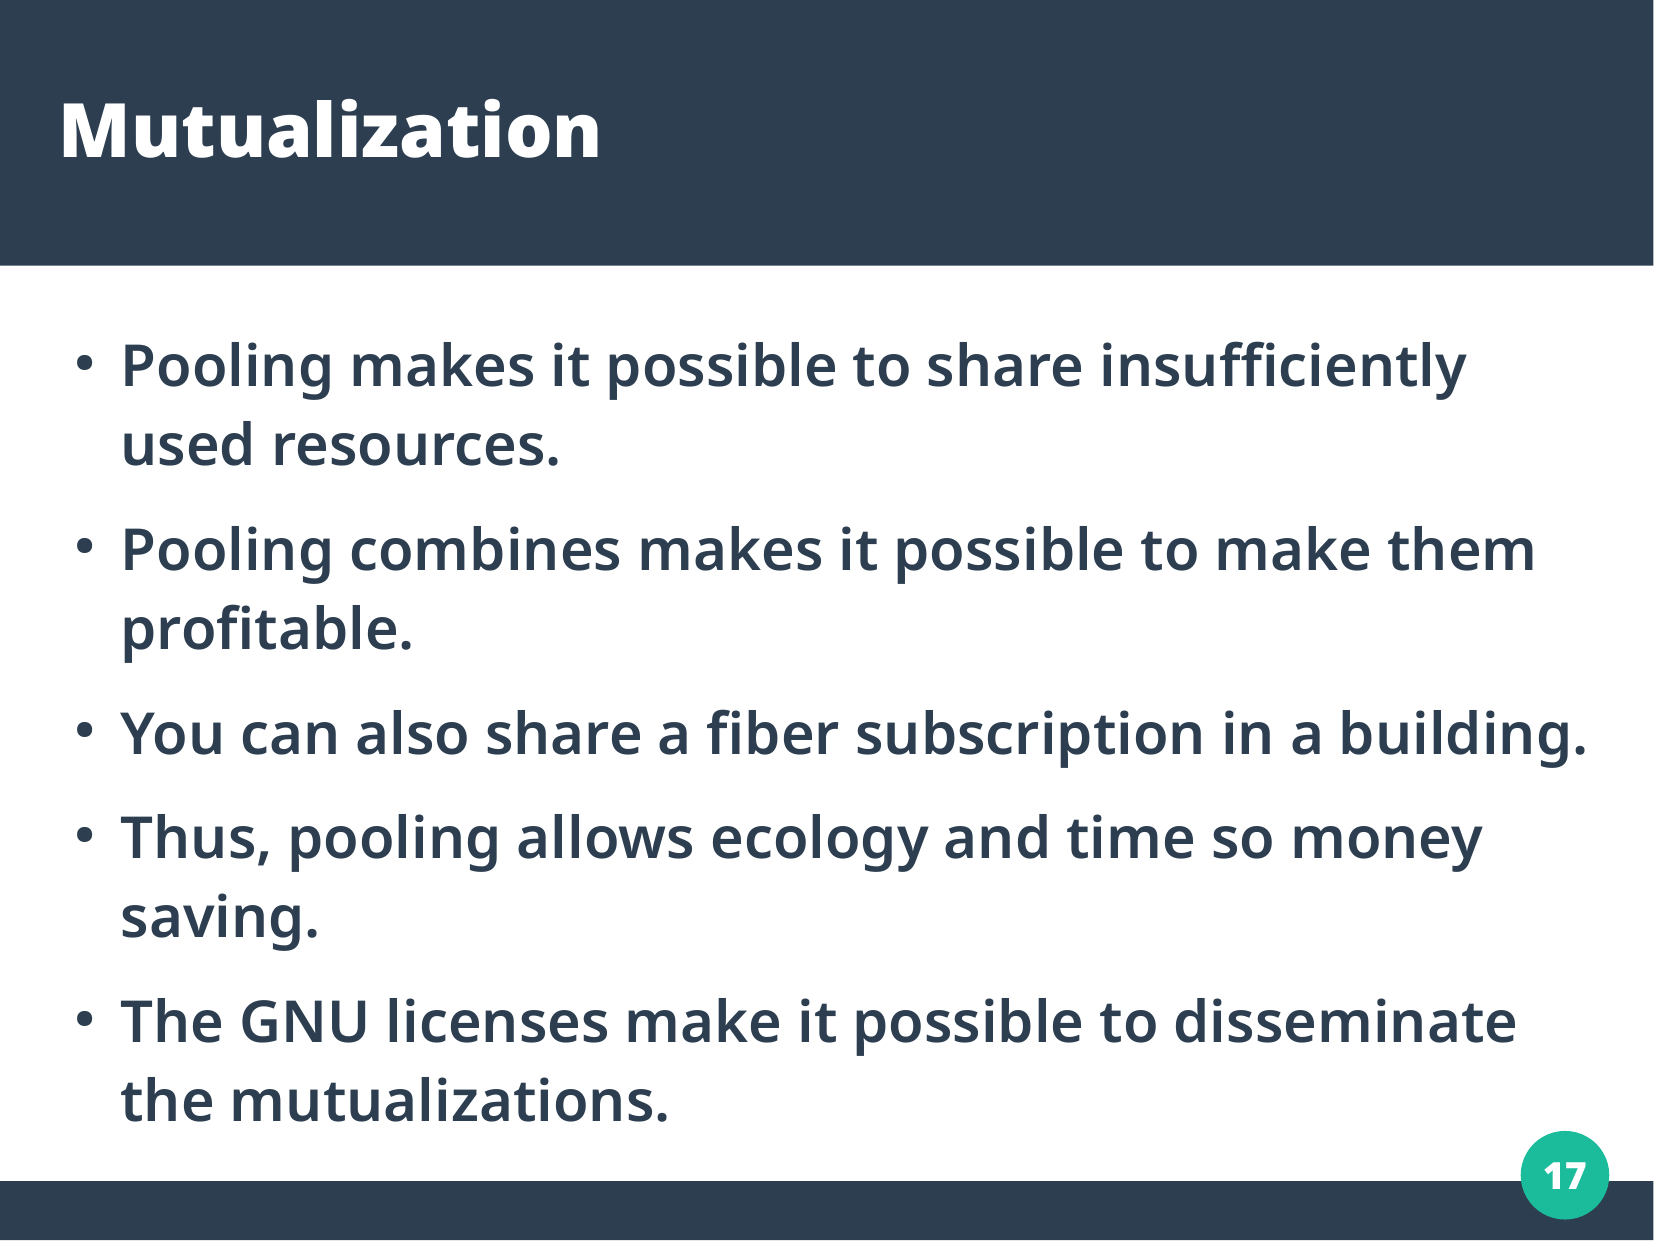

# Mutualization
Pooling makes it possible to share insufficiently used resources.
Pooling combines makes it possible to make them profitable.
You can also share a fiber subscription in a building.
Thus, pooling allows ecology and time so money saving.
The GNU licenses make it possible to disseminate the mutualizations.
17